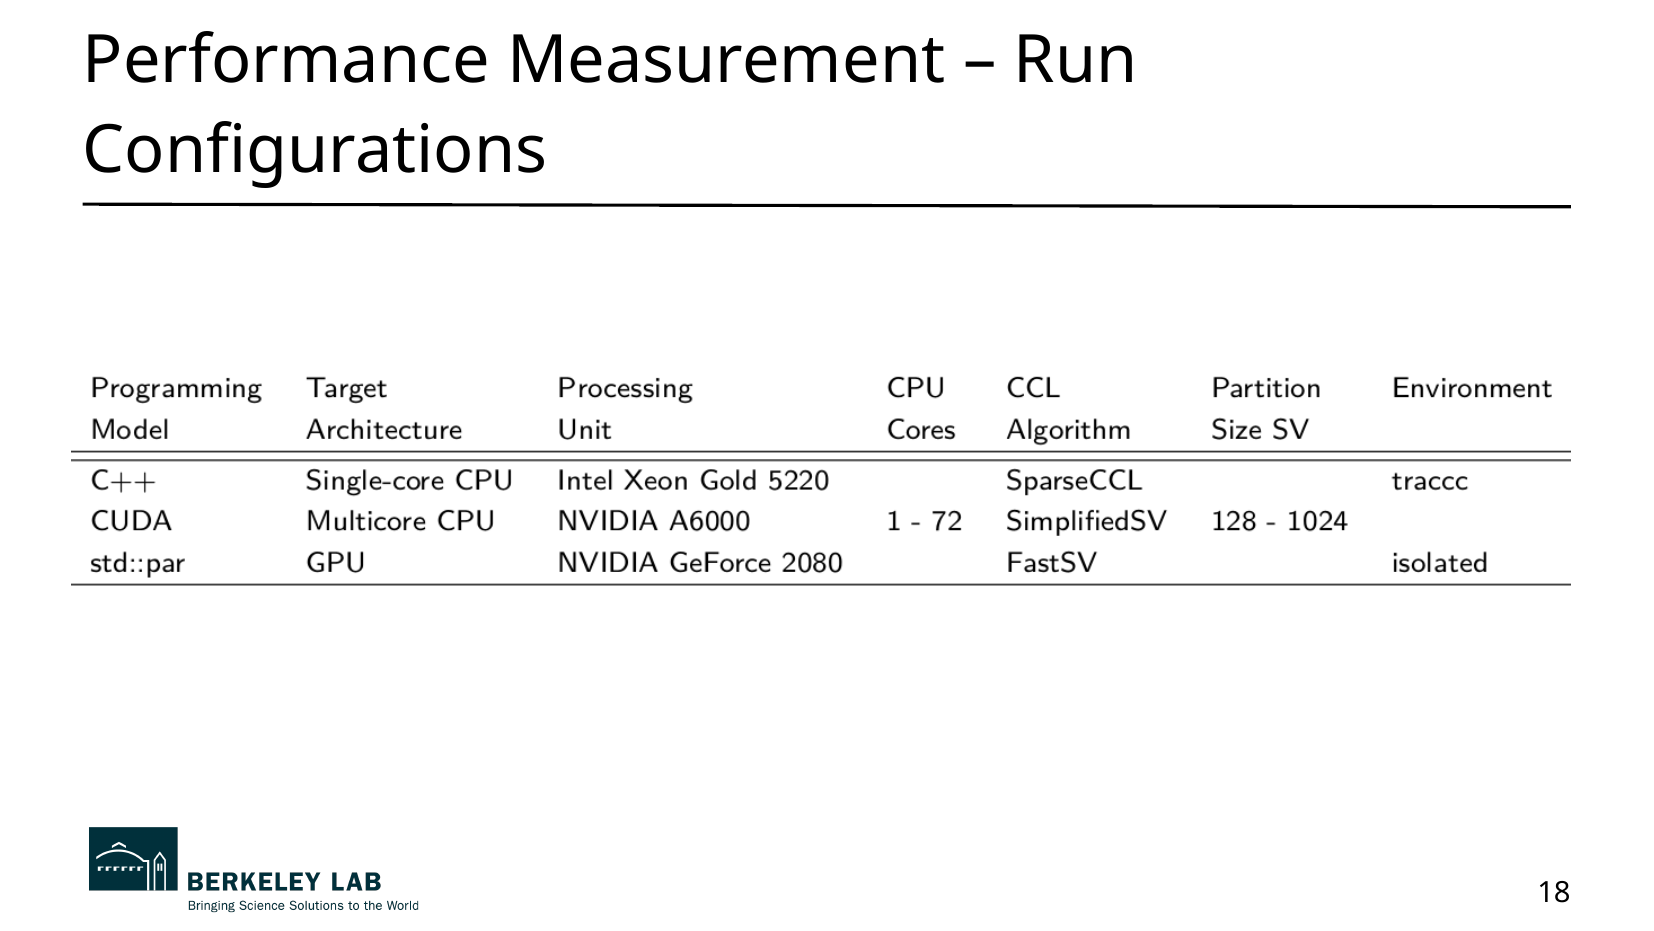

# Performance Measurement – Run Configurations
18